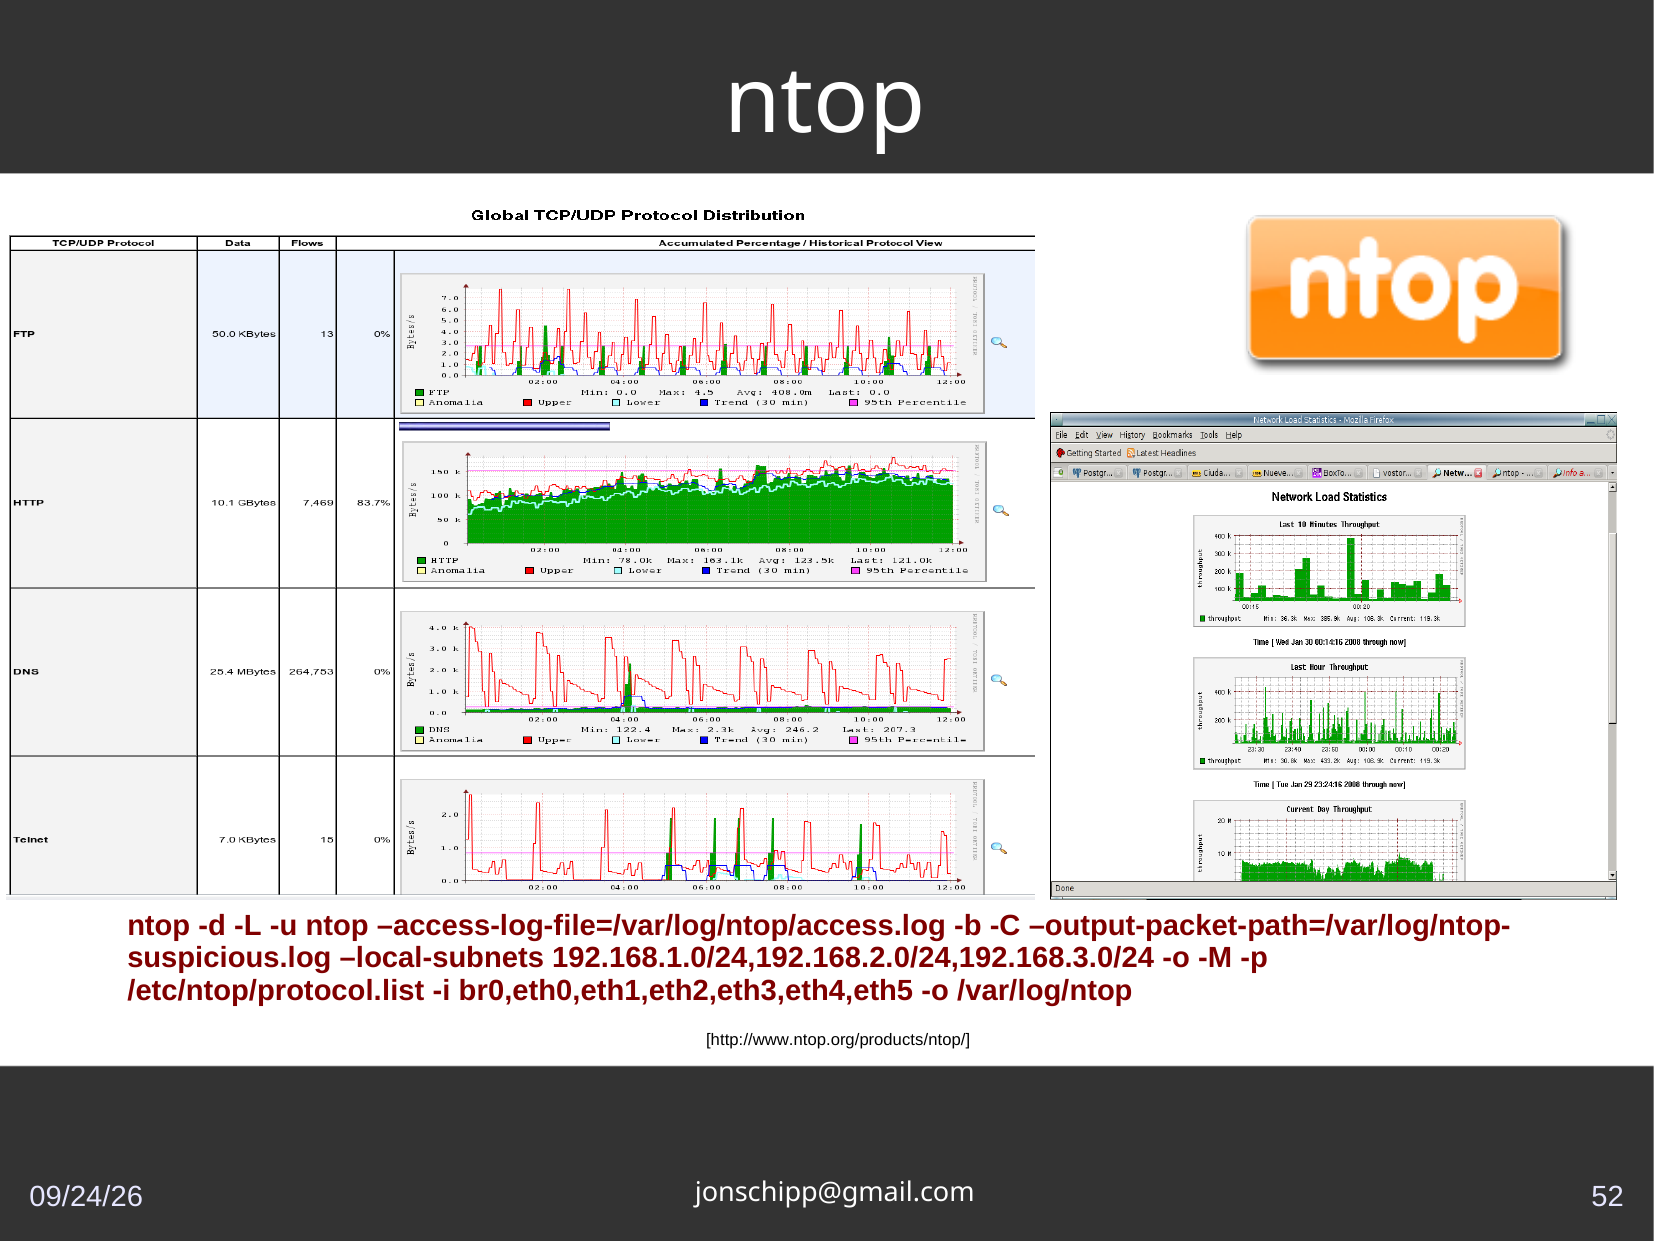

ntop
ntop -d -L -u ntop –access-log-file=/var/log/ntop/access.log -b -C –output-packet-path=/var/log/ntop-suspicious.log –local-subnets 192.168.1.0/24,192.168.2.0/24,192.168.3.0/24 -o -M -p /etc/ntop/protocol.list -i br0,eth0,eth1,eth2,eth3,eth4,eth5 -o /var/log/ntop
[http://www.ntop.org/products/ntop/]
jonschipp@gmail.com